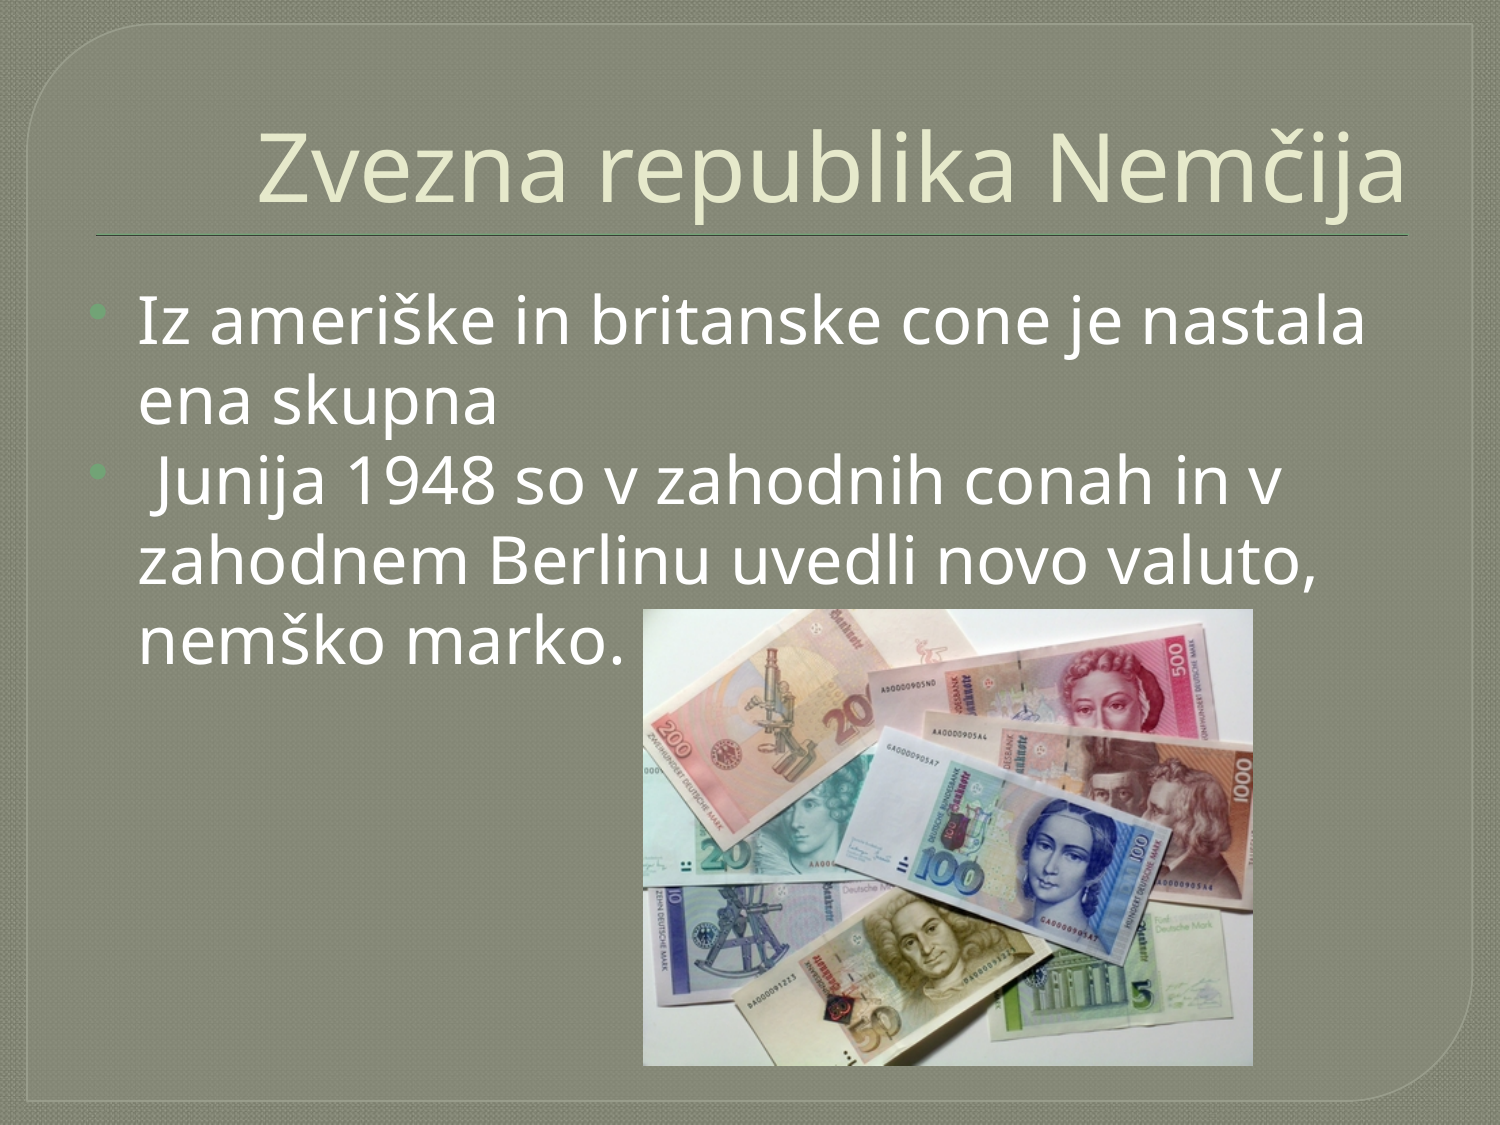

# Zvezna republika Nemčija
Iz ameriške in britanske cone je nastala ena skupna
 Junija 1948 so v zahodnih conah in v zahodnem Berlinu uvedli novo valuto, nemško marko.